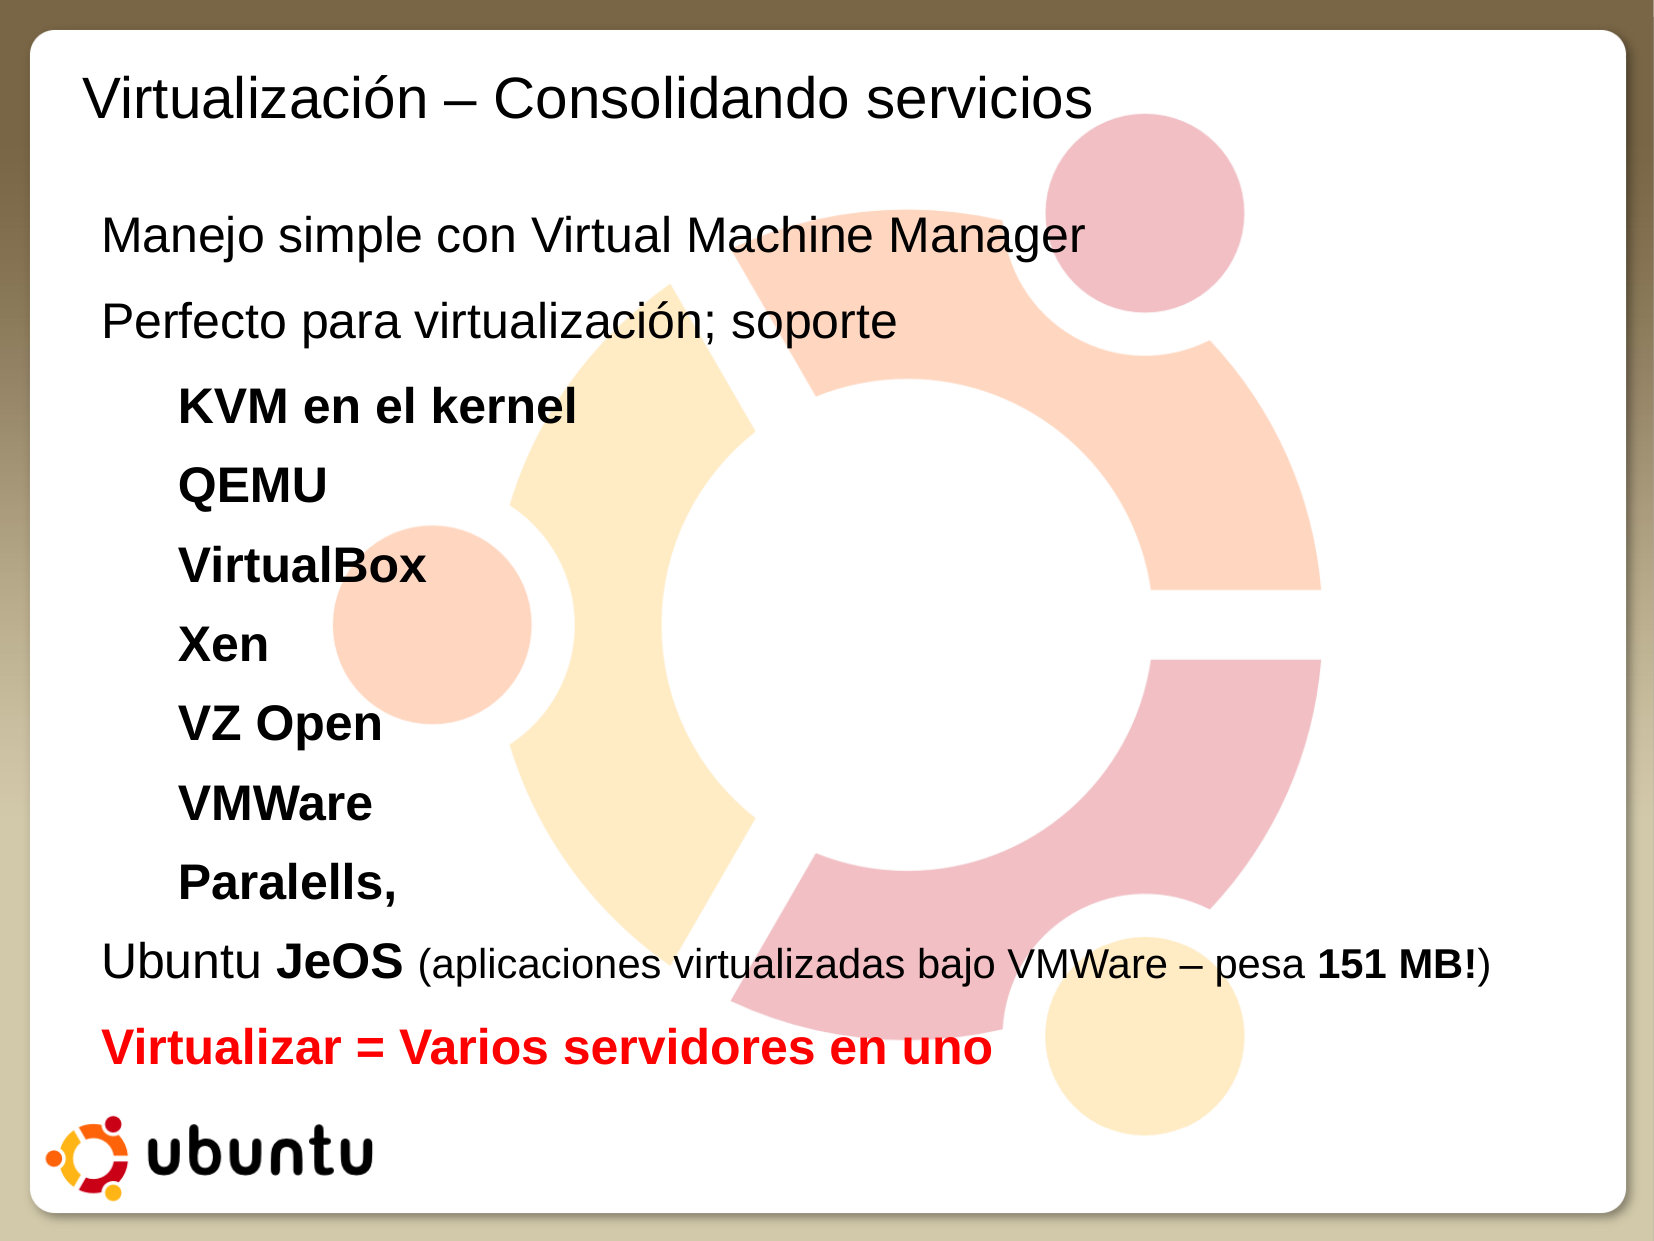

Virtualización – Consolidando servicios
# Manejo simple con Virtual Machine Manager
Perfecto para virtualización; soporte
KVM en el kernel
QEMU
VirtualBox
Xen
VZ Open
VMWare
Paralells,
Ubuntu JeOS (aplicaciones virtualizadas bajo VMWare – pesa 151 MB!)
Virtualizar = Varios servidores en uno